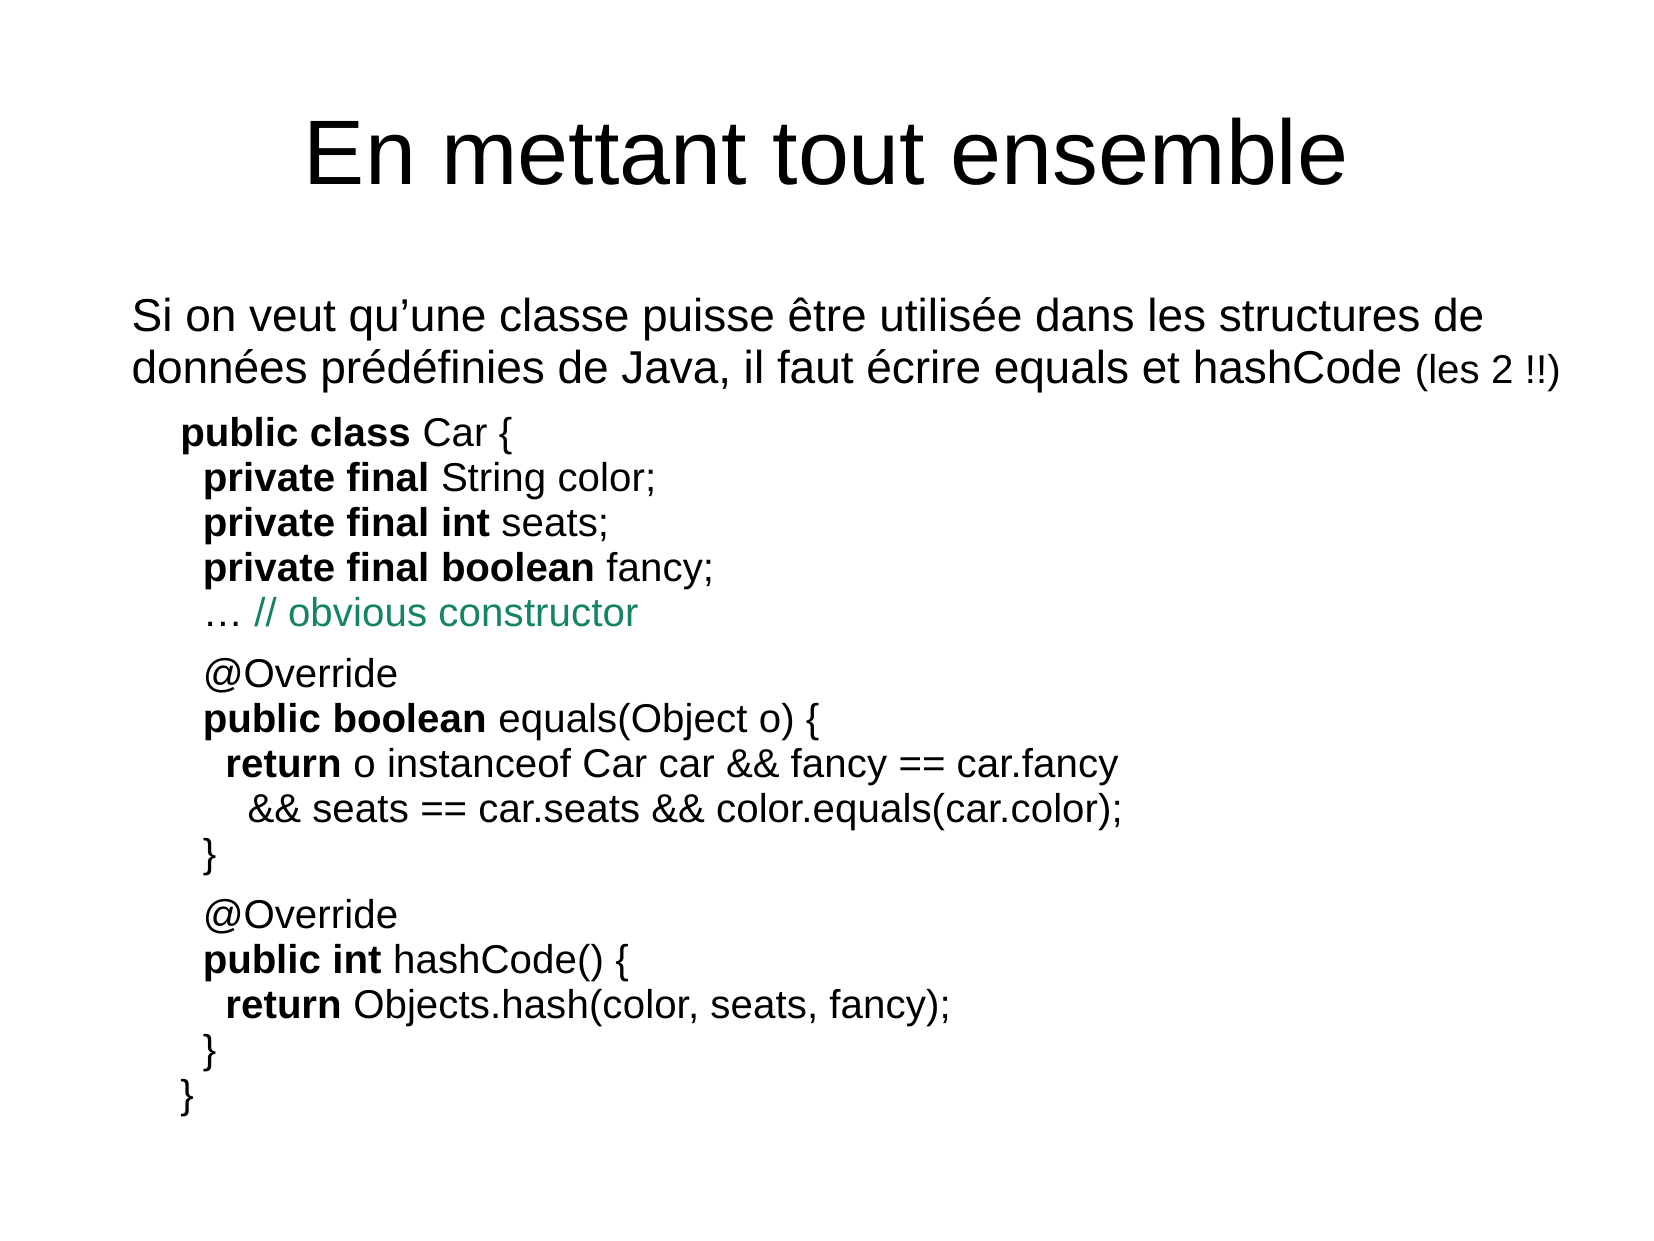

En mettant tout ensemble
# Si on veut qu’une classe puisse être utilisée dans les structures de données prédéfinies de Java, il faut écrire equals et hashCode (les 2 !!)
public class Car {
 private final String color;
 private final int seats;
 private final boolean fancy;
 … // obvious constructor
 @Override
 public boolean equals(Object o) {
 return o instanceof Car car && fancy == car.fancy
 && seats == car.seats && color.equals(car.color);
 }
 @Override
 public int hashCode() {
 return Objects.hash(color, seats, fancy);
 }
}